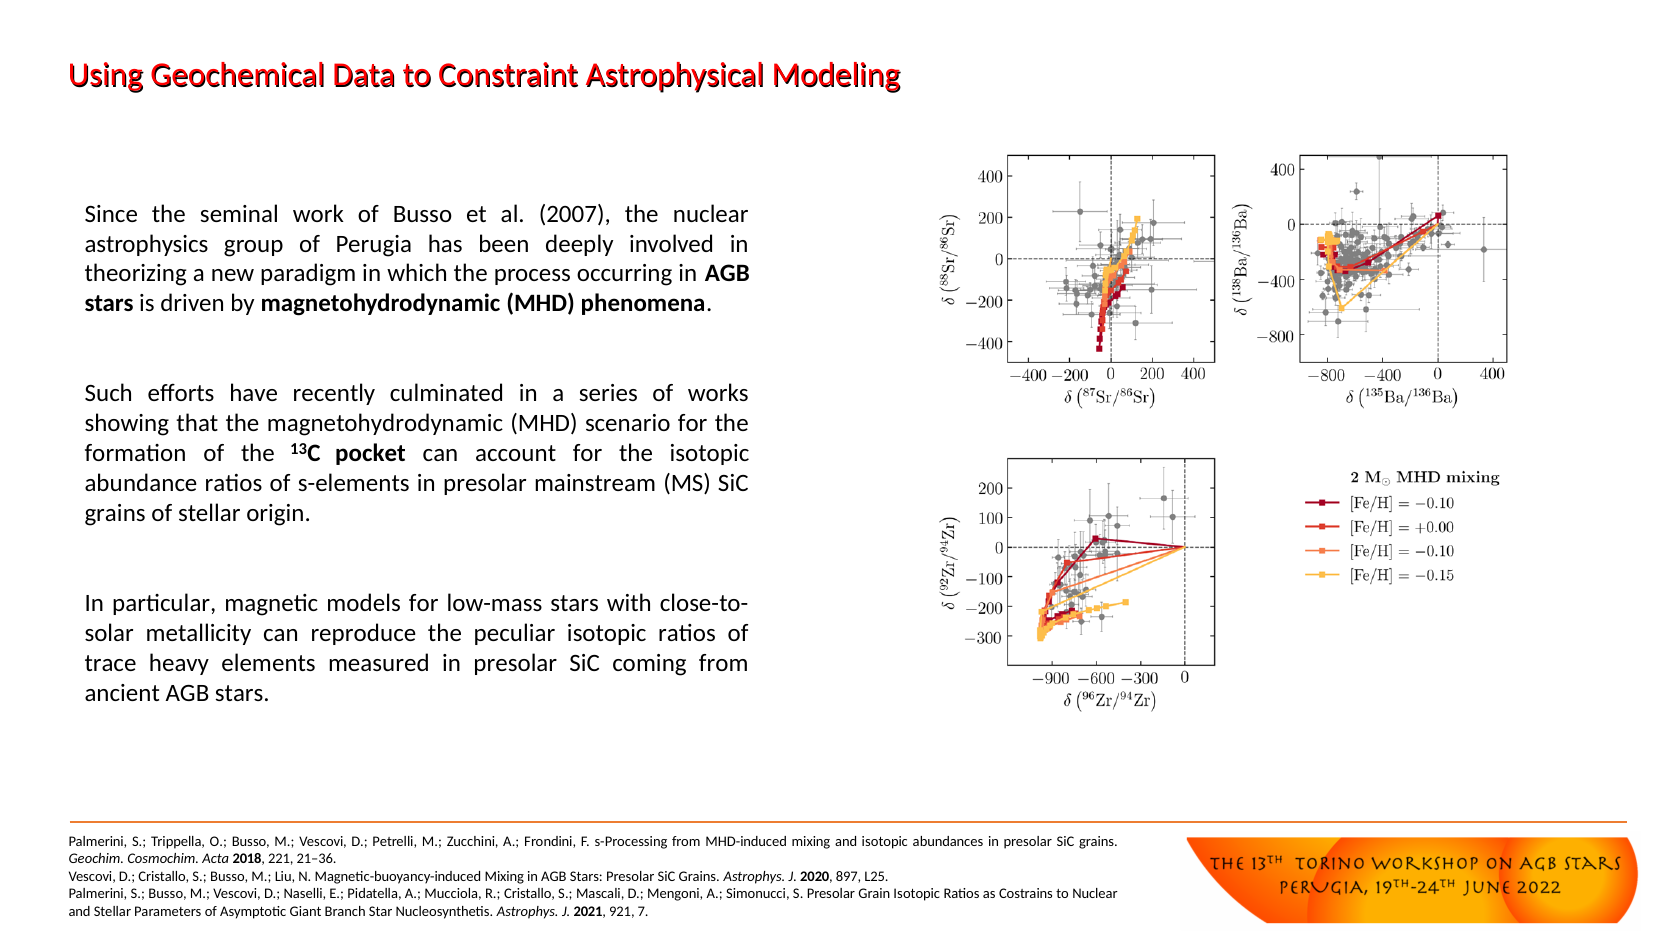

Using Geochemical Data to Constraint Astrophysical Modeling
Since the seminal work of Busso et al. (2007), the nuclear astrophysics group of Perugia has been deeply involved in theorizing a new paradigm in which the process occurring in AGB stars is driven by magnetohydrodynamic (MHD) phenomena.
Such efforts have recently culminated in a series of works showing that the magnetohydrodynamic (MHD) scenario for the formation of the 13C pocket can account for the isotopic abundance ratios of s-elements in presolar mainstream (MS) SiC grains of stellar origin.
In particular, magnetic models for low-mass stars with close-to-solar metallicity can reproduce the peculiar isotopic ratios of trace heavy elements measured in presolar SiC coming from ancient AGB stars.
Palmerini, S.; Trippella, O.; Busso, M.; Vescovi, D.; Petrelli, M.; Zucchini, A.; Frondini, F. s-Processing from MHD-induced mixing and isotopic abundances in presolar SiC grains. Geochim. Cosmochim. Acta 2018, 221, 21–36.
Vescovi, D.; Cristallo, S.; Busso, M.; Liu, N. Magnetic-buoyancy-induced Mixing in AGB Stars: Presolar SiC Grains. Astrophys. J. 2020, 897, L25.
Palmerini, S.; Busso, M.; Vescovi, D.; Naselli, E.; Pidatella, A.; Mucciola, R.; Cristallo, S.; Mascali, D.; Mengoni, A.; Simonucci, S. Presolar Grain Isotopic Ratios as Costrains to Nuclear and Stellar Parameters of Asymptotic Giant Branch Star Nucleosynthetis. Astrophys. J. 2021, 921, 7.